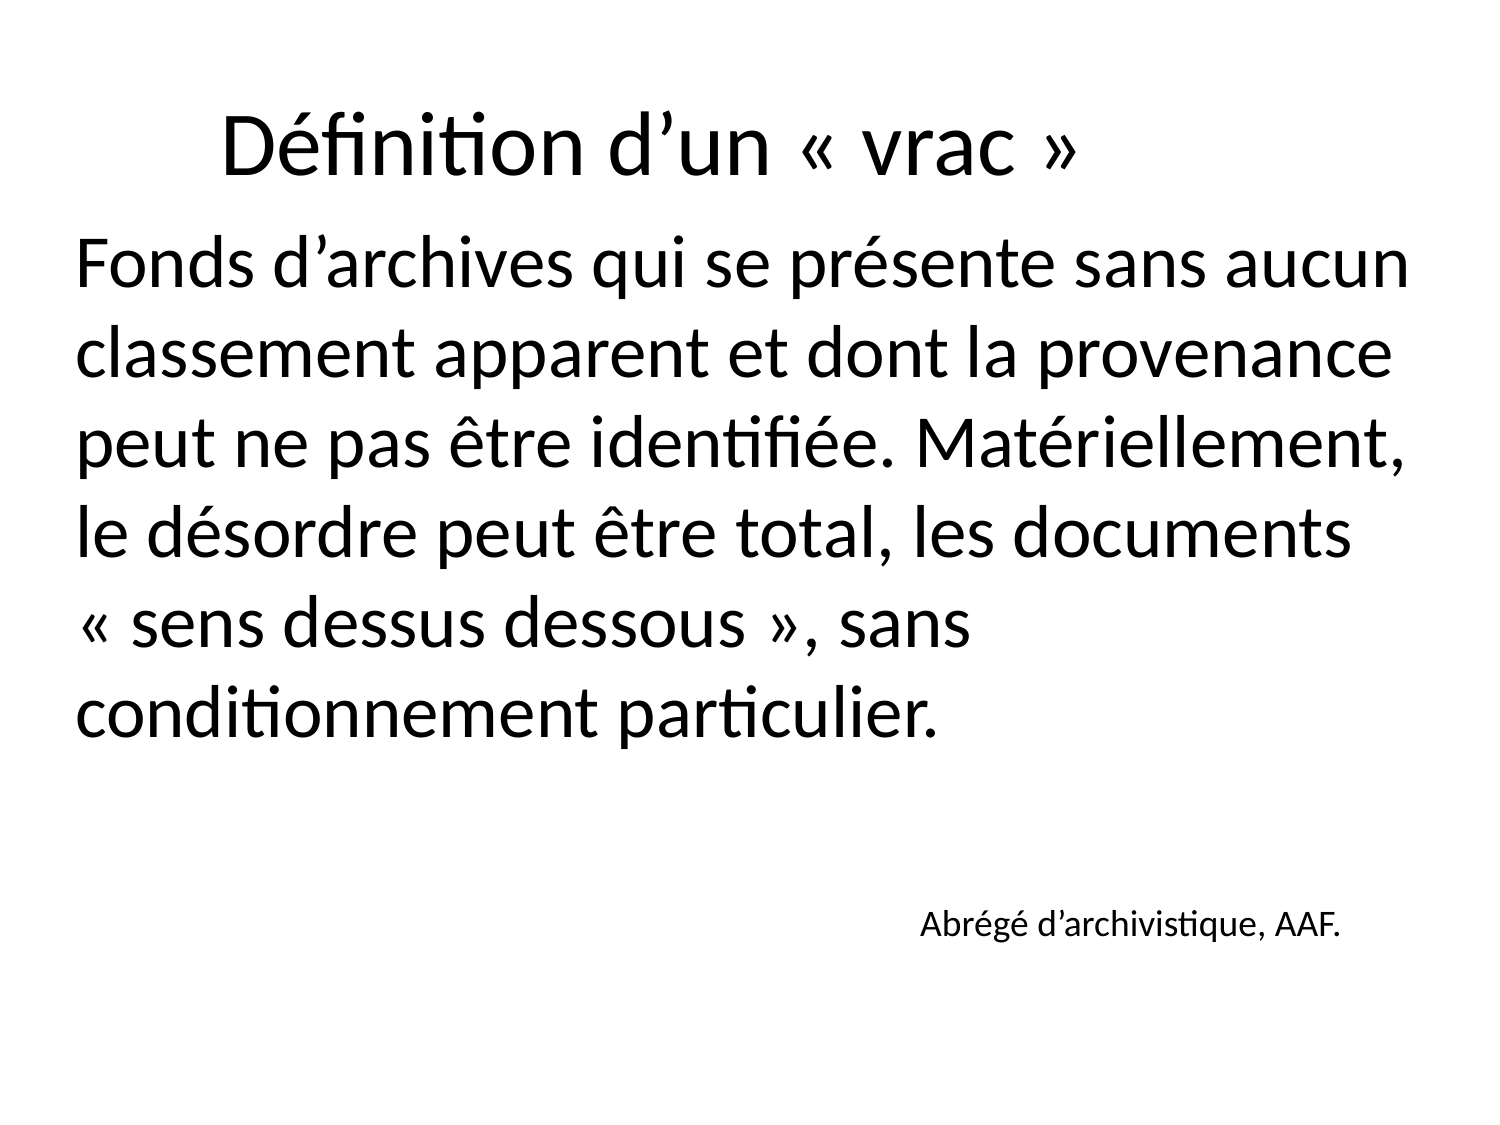

# Définition d’un « vrac »
Fonds d’archives qui se présente sans aucun classement apparent et dont la provenance peut ne pas être identifiée. Matériellement, le désordre peut être total, les documents « sens dessus dessous », sans conditionnement particulier.
 Abrégé d’archivistique, AAF.